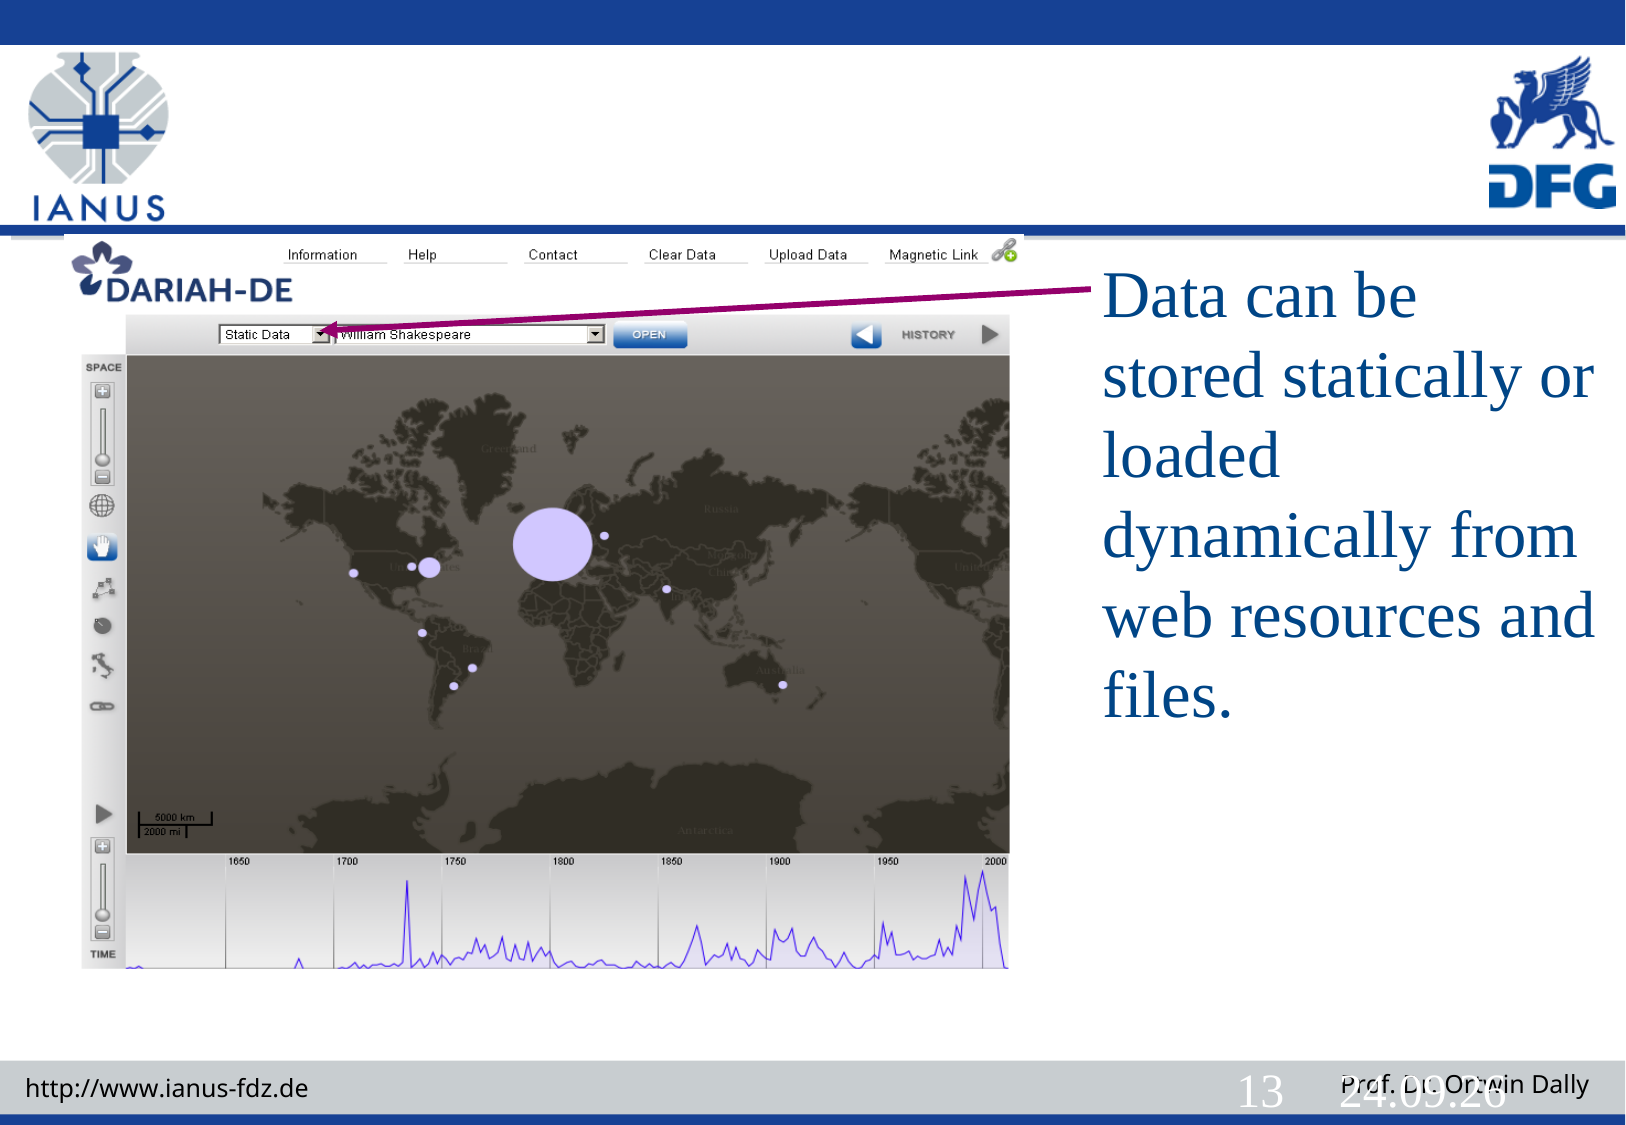

Data can be stored statically or loaded dynamically from web resources and files.